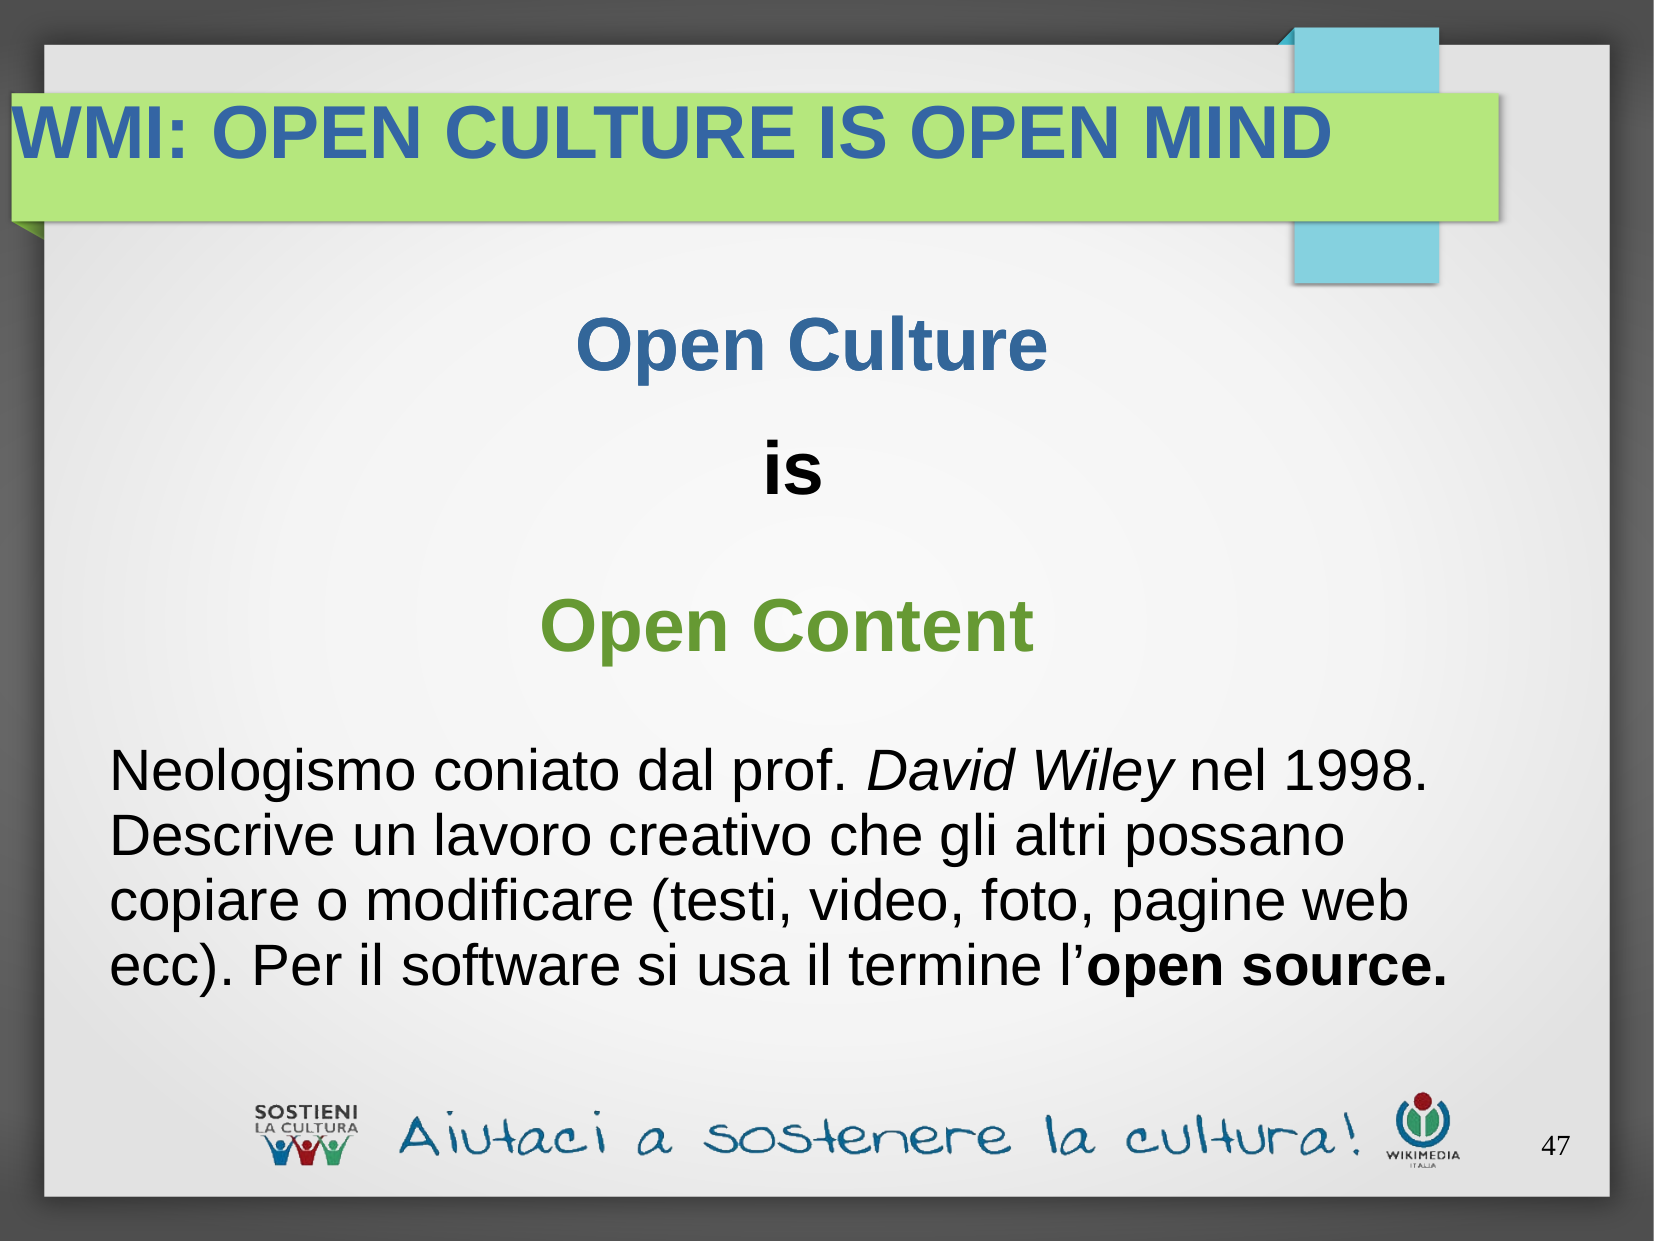

WMI: OPEN CULTURE IS OPEN MIND
Open Culture
Open Culture
is
Open Content
#
Neologismo coniato dal prof. David Wiley nel 1998. Descrive un lavoro creativo che gli altri possano copiare o modificare (testi, video, foto, pagine web ecc). Per il software si usa il termine l’open source.
47